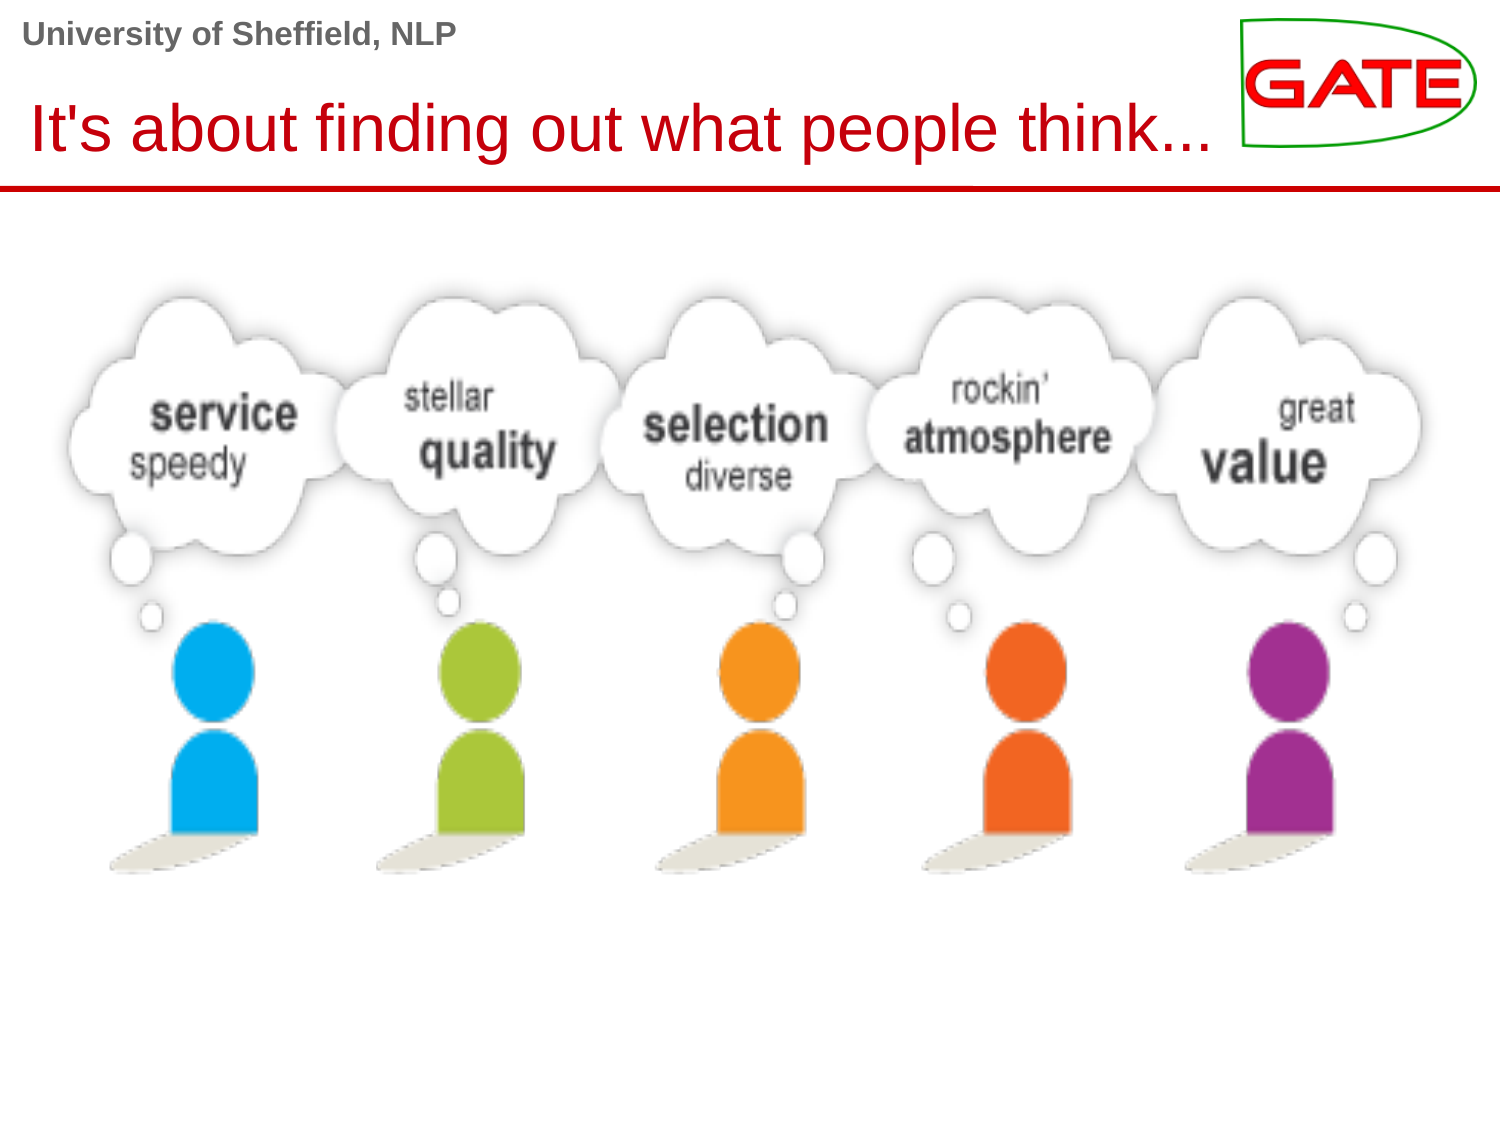

# It's about finding out what people think...